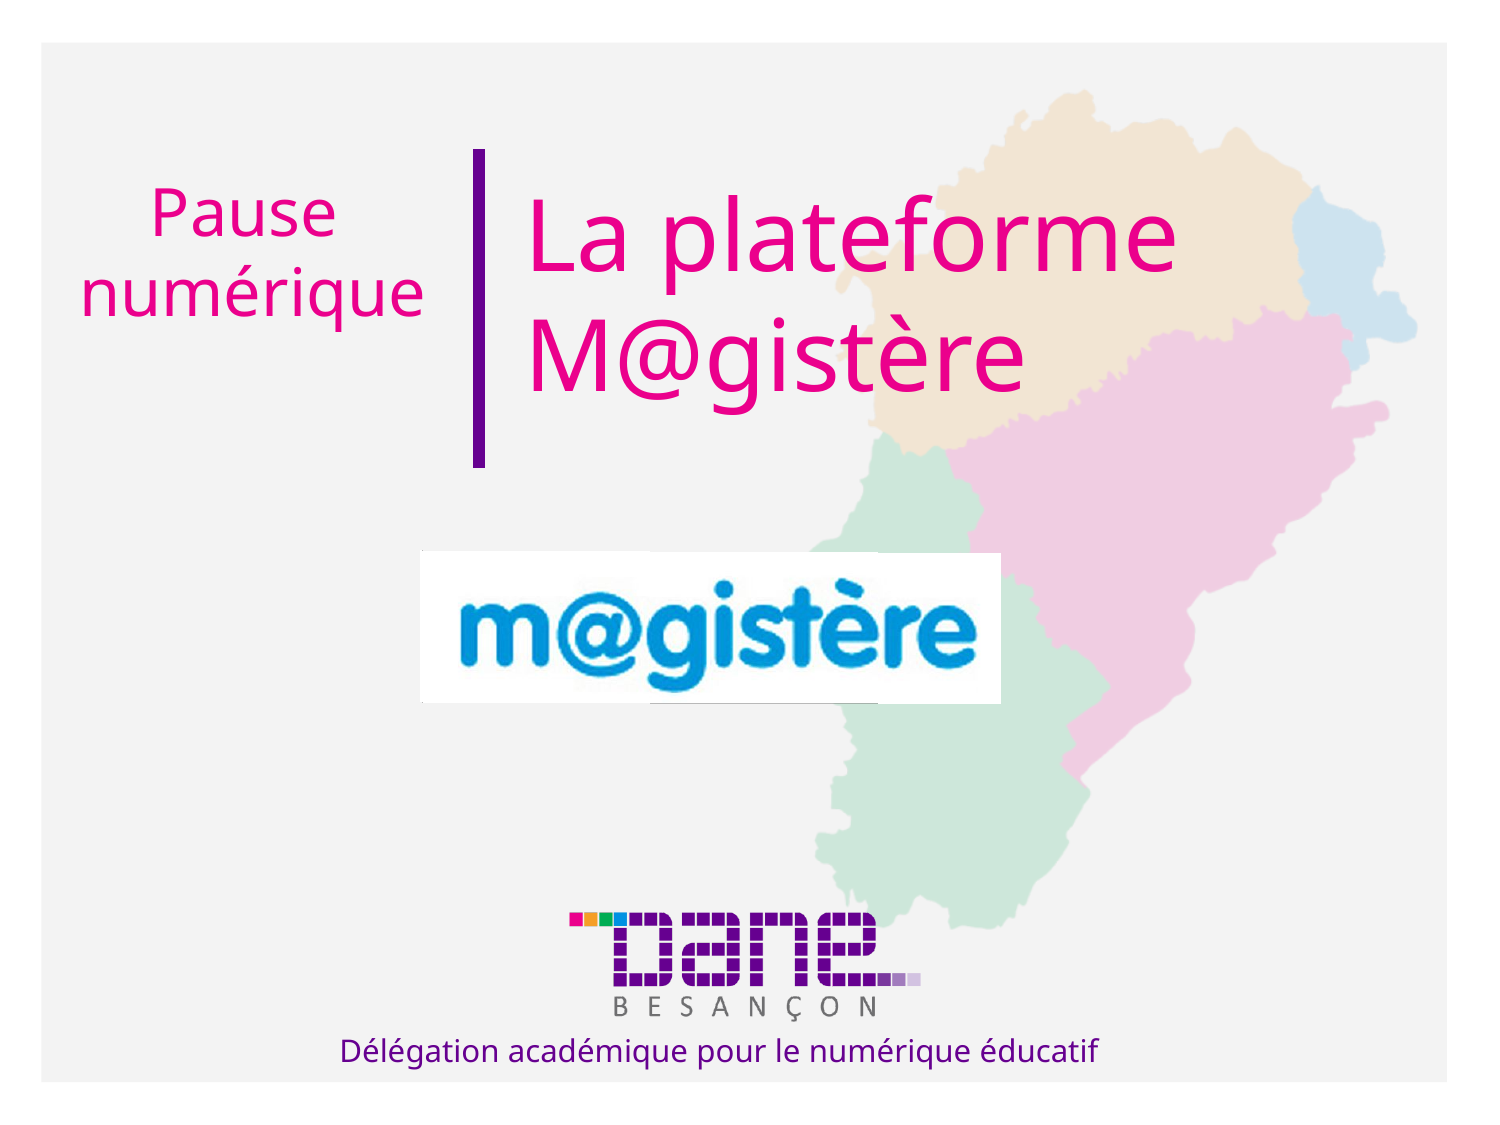

Pause
numérique
La plateforme
M@gistère
Délégation académique pour le numérique éducatif